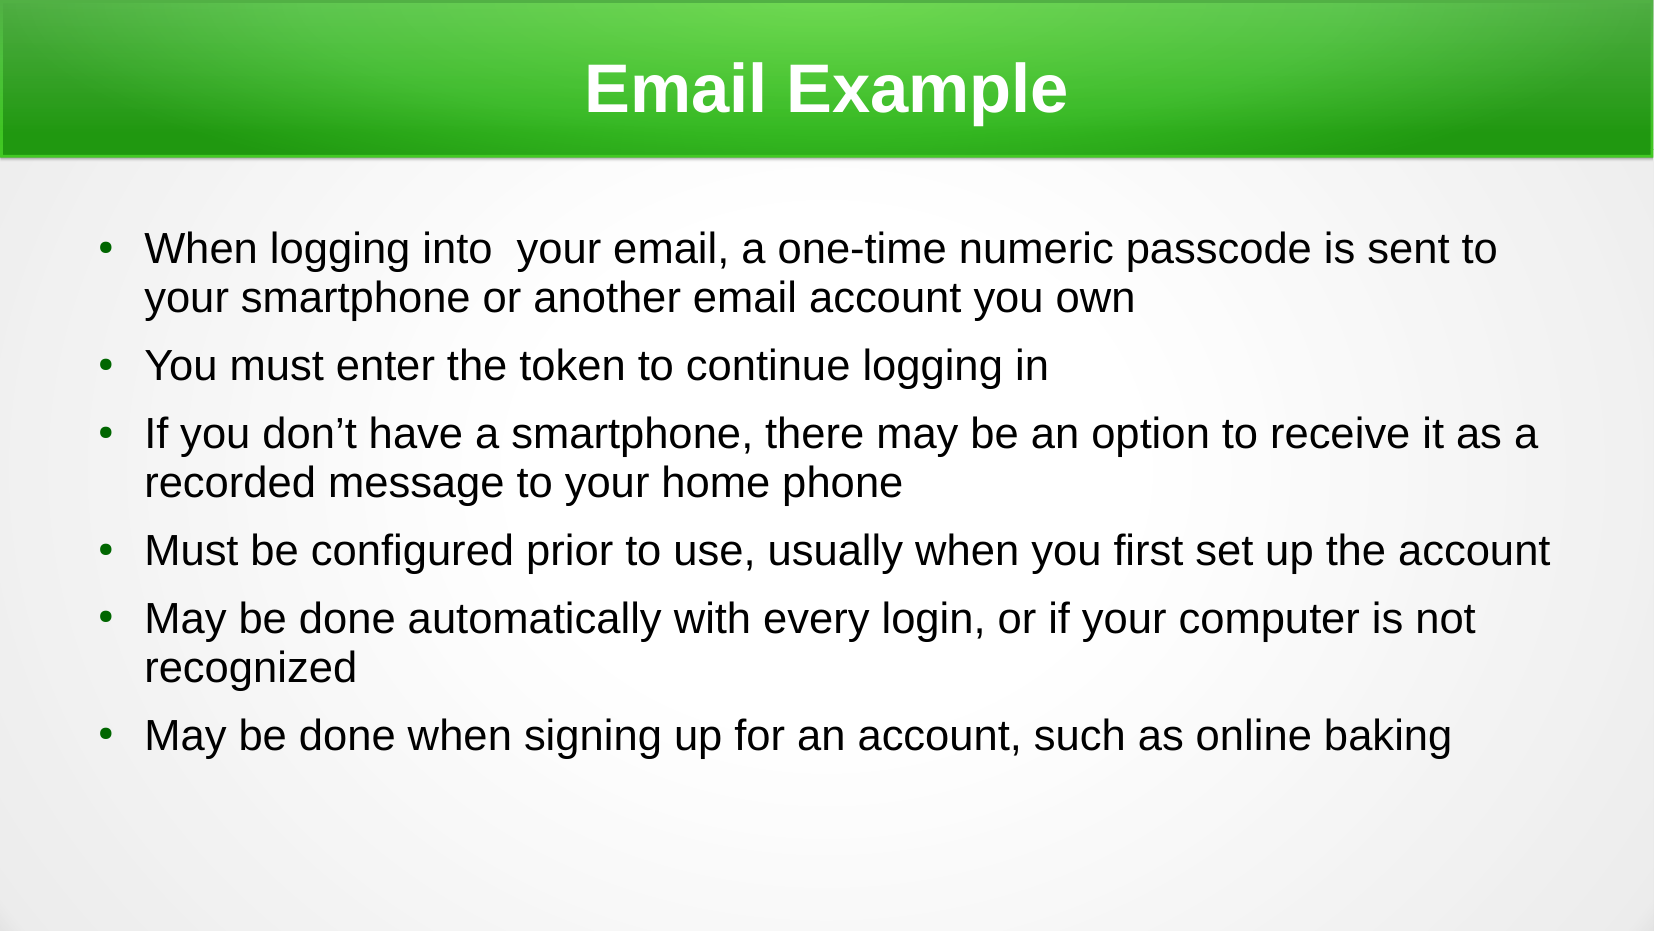

# Email Example
When logging into your email, a one-time numeric passcode is sent to your smartphone or another email account you own
You must enter the token to continue logging in
If you don’t have a smartphone, there may be an option to receive it as a recorded message to your home phone
Must be configured prior to use, usually when you first set up the account
May be done automatically with every login, or if your computer is not recognized
May be done when signing up for an account, such as online baking